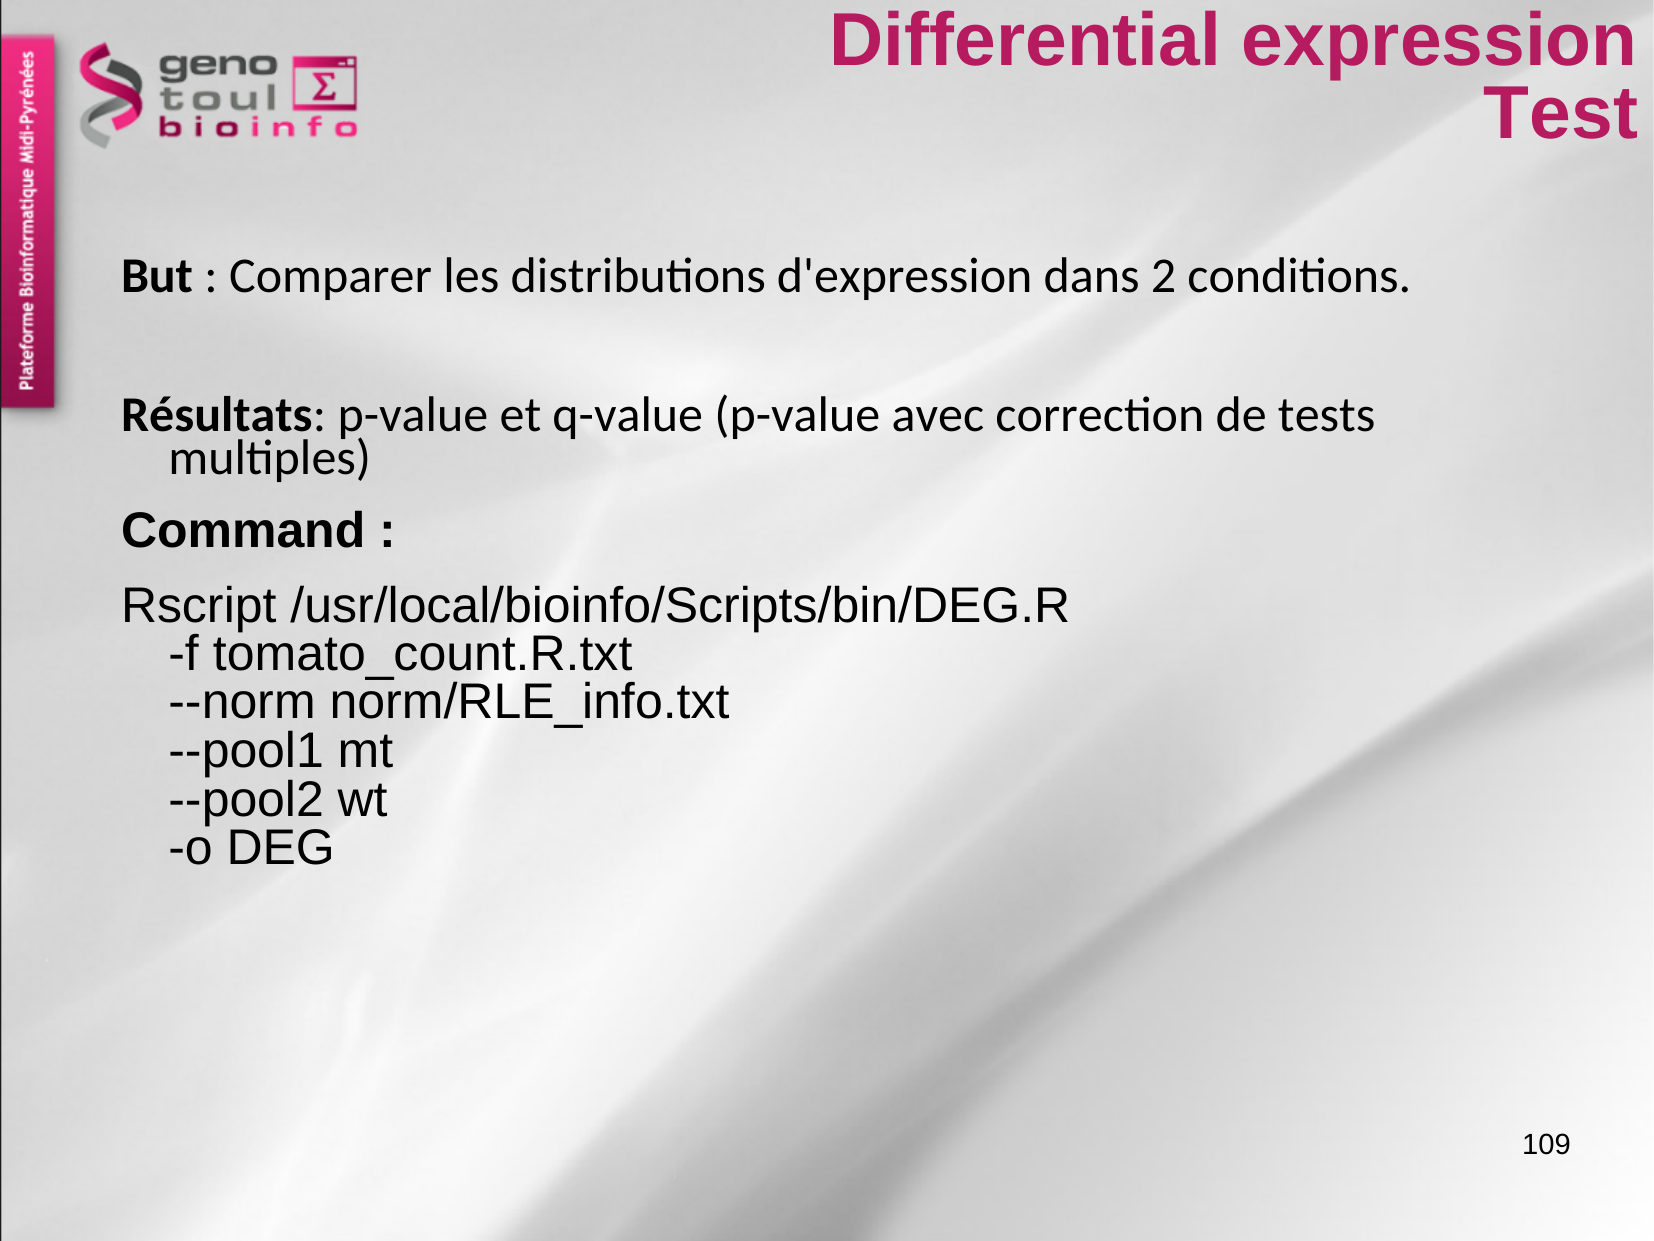

Differential expression
Test
# But : Comparer les distributions d'expression dans 2 conditions.
Résultats: p-value et q-value (p-value avec correction de tests multiples)
Command :
Rscript /usr/local/bioinfo/Scripts/bin/DEG.R
-f tomato_count.R.txt
--norm norm/RLE_info.txt
--pool1 mt
--pool2 wt
-o DEG